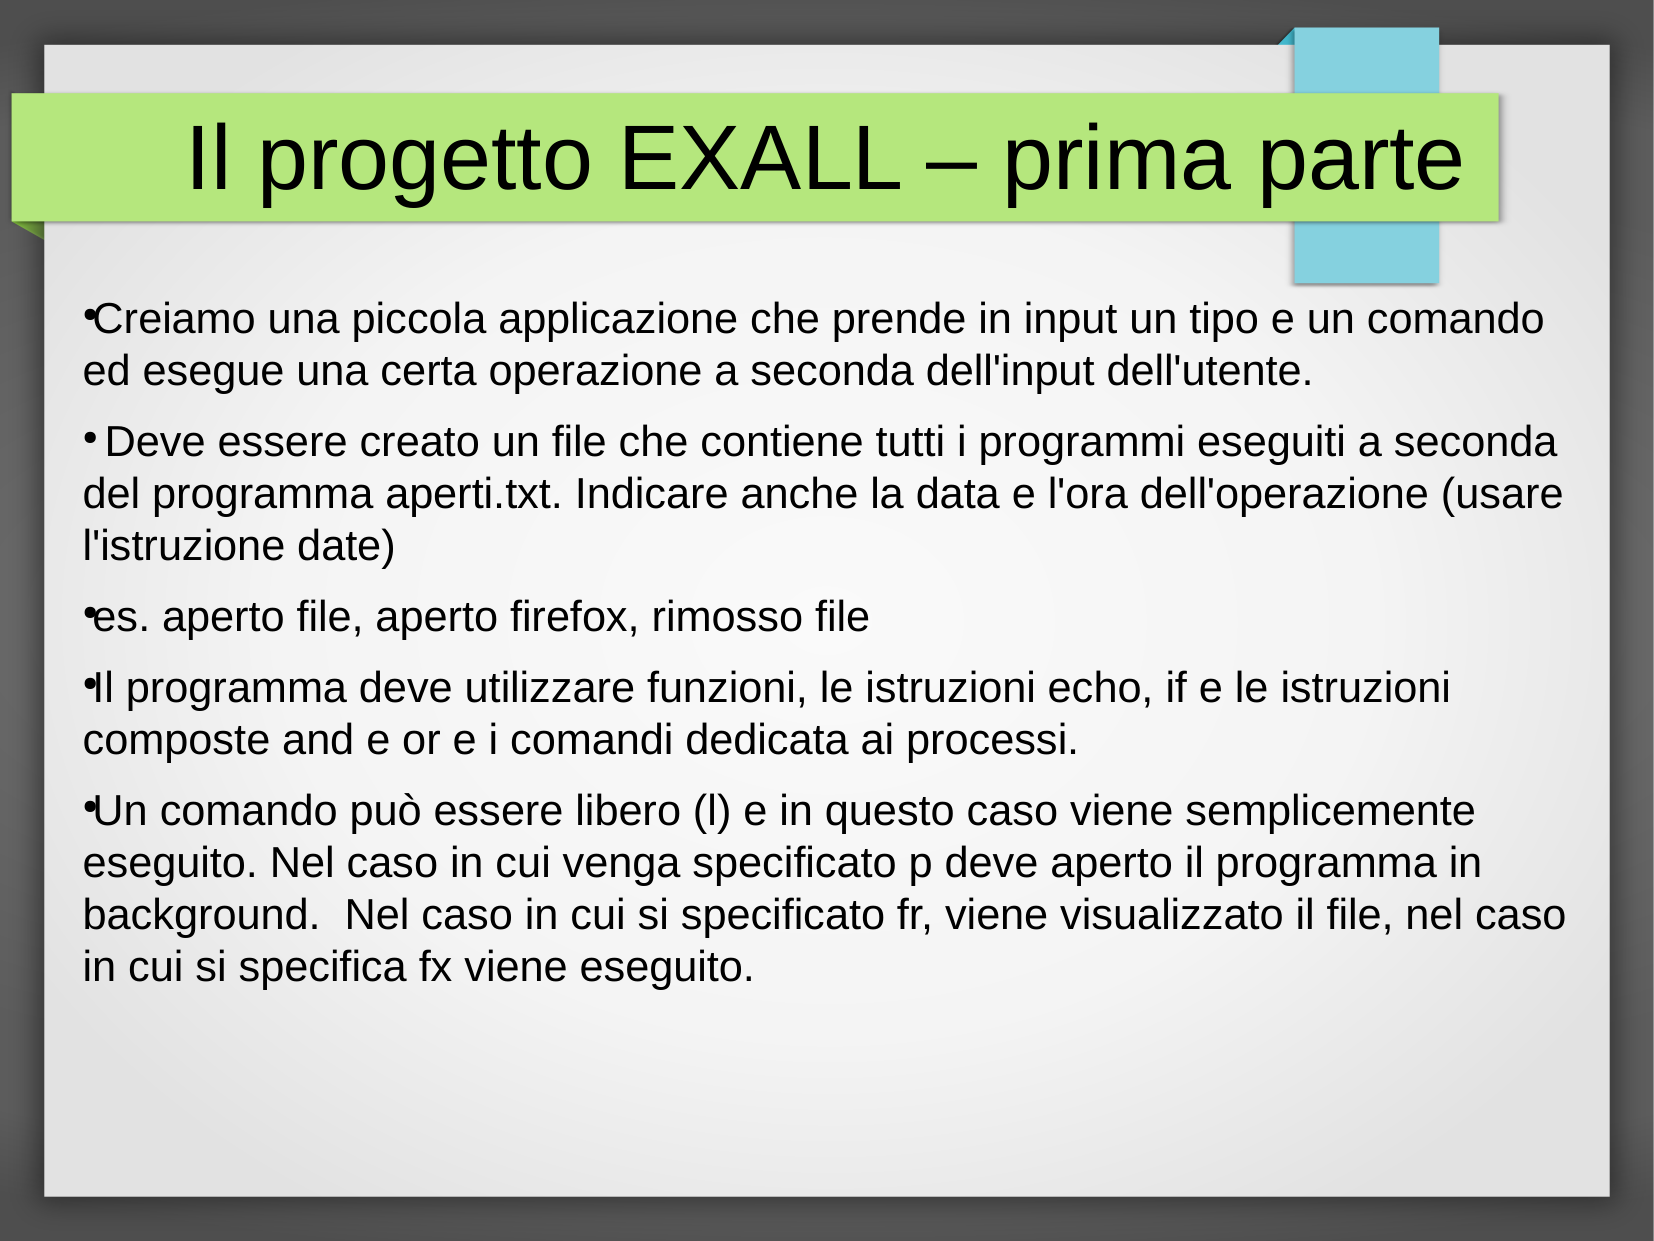

# Il progetto EXALL – prima parte
Creiamo una piccola applicazione che prende in input un tipo e un comando ed esegue una certa operazione a seconda dell'input dell'utente.
 Deve essere creato un file che contiene tutti i programmi eseguiti a seconda del programma aperti.txt. Indicare anche la data e l'ora dell'operazione (usare l'istruzione date)
es. aperto file, aperto firefox, rimosso file
Il programma deve utilizzare funzioni, le istruzioni echo, if e le istruzioni composte and e or e i comandi dedicata ai processi.
Un comando può essere libero (l) e in questo caso viene semplicemente eseguito. Nel caso in cui venga specificato p deve aperto il programma in background. Nel caso in cui si specificato fr, viene visualizzato il file, nel caso in cui si specifica fx viene eseguito.